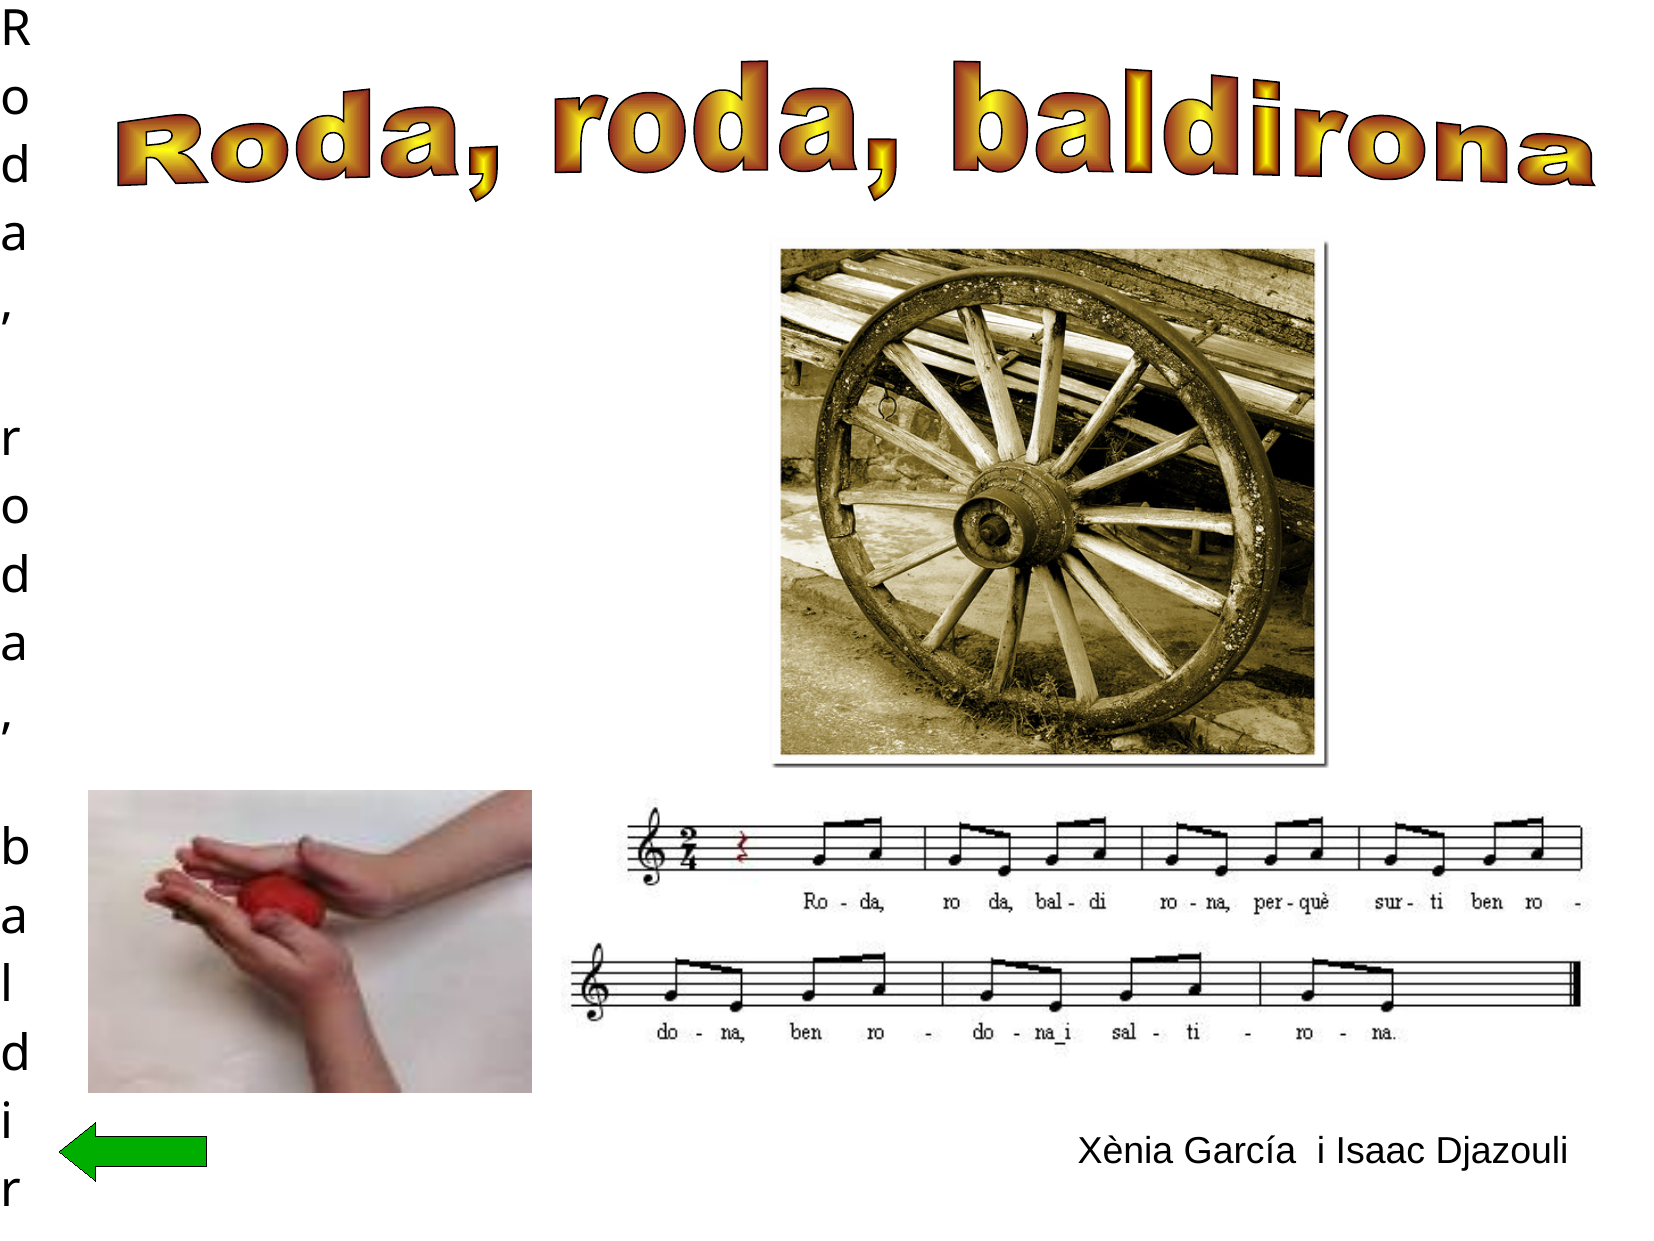

Roda, roda, baldirona
Xènia García i Isaac Djazouli